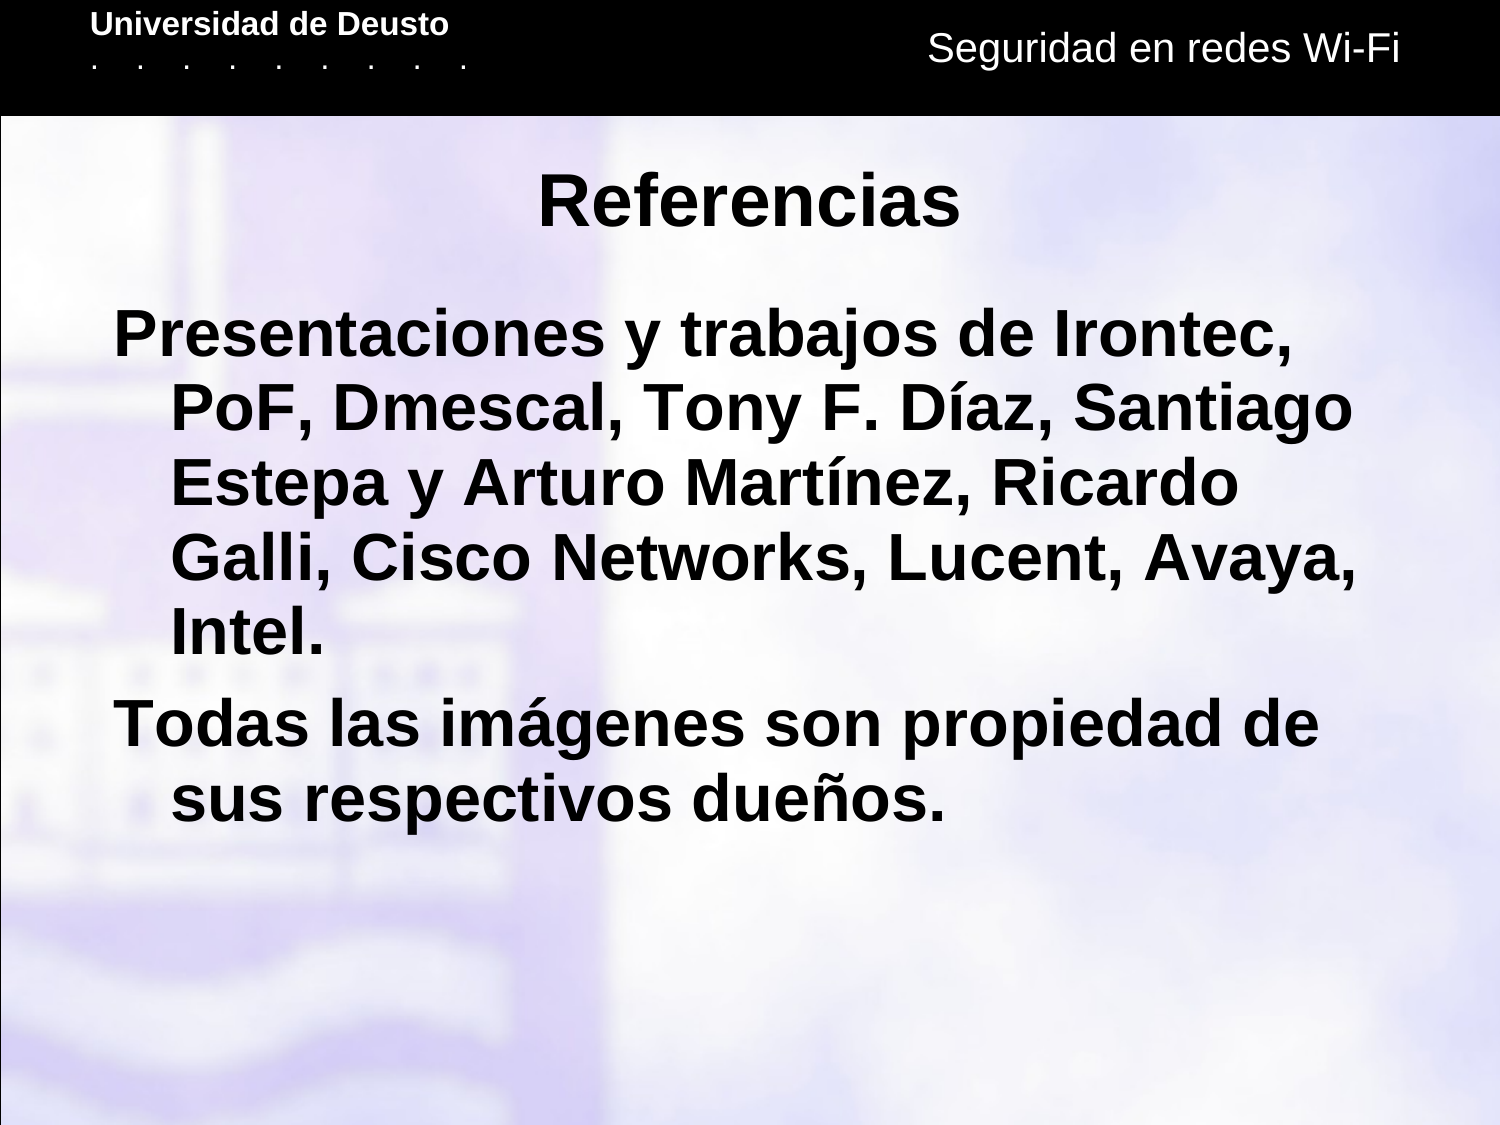

# Referencias
Presentaciones y trabajos de Irontec, PoF, Dmescal, Tony F. Díaz, Santiago Estepa y Arturo Martínez, Ricardo Galli, Cisco Networks, Lucent, Avaya, Intel.
Todas las imágenes son propiedad de sus respectivos dueños.